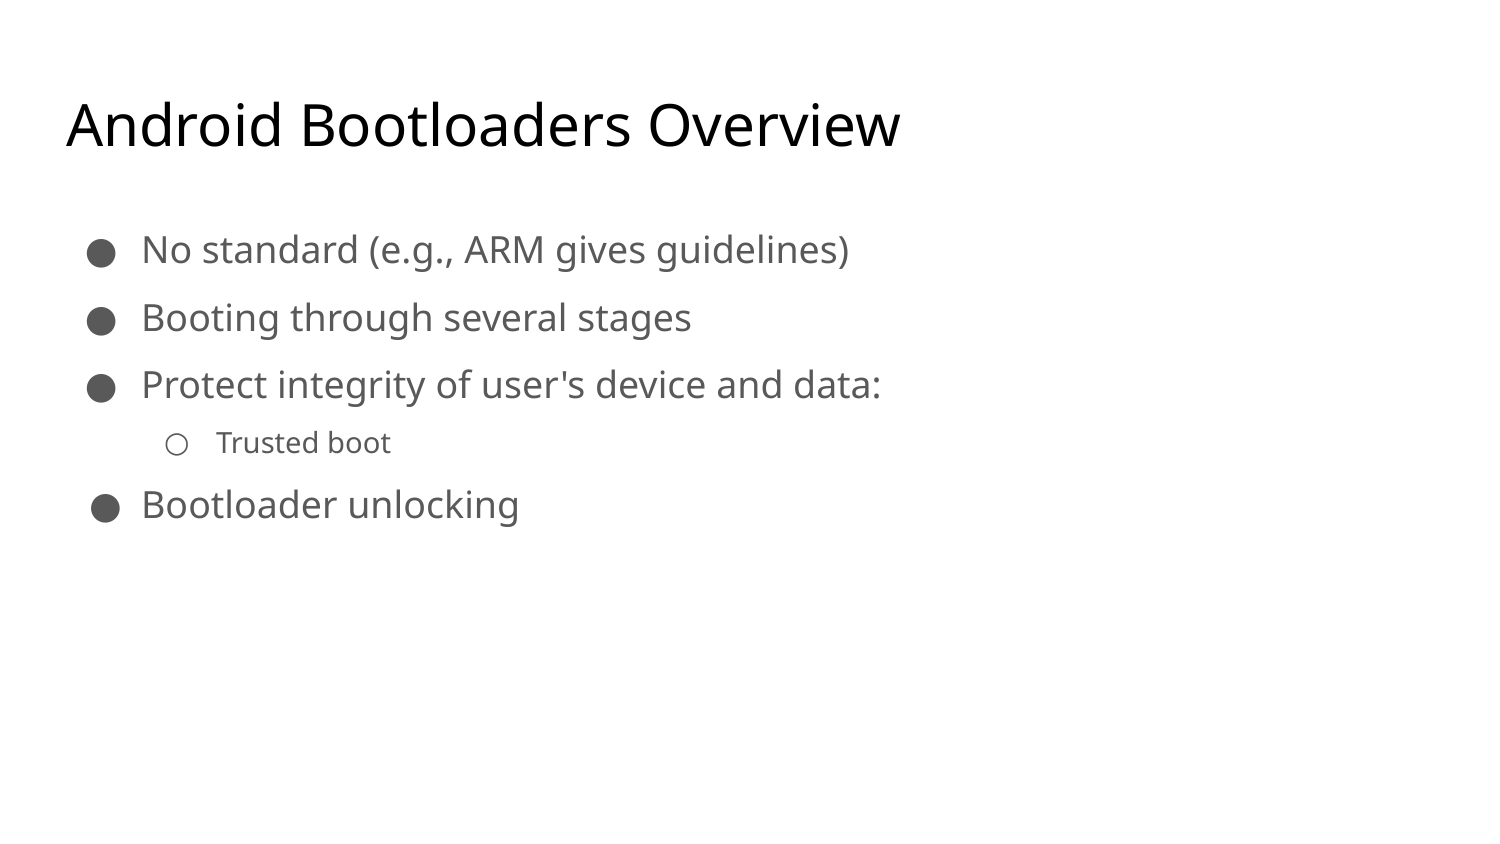

# Android Bootloaders Overview
No standard (e.g., ARM gives guidelines)
Booting through several stages
Protect integrity of user's device and data:
Trusted boot
Bootloader unlocking